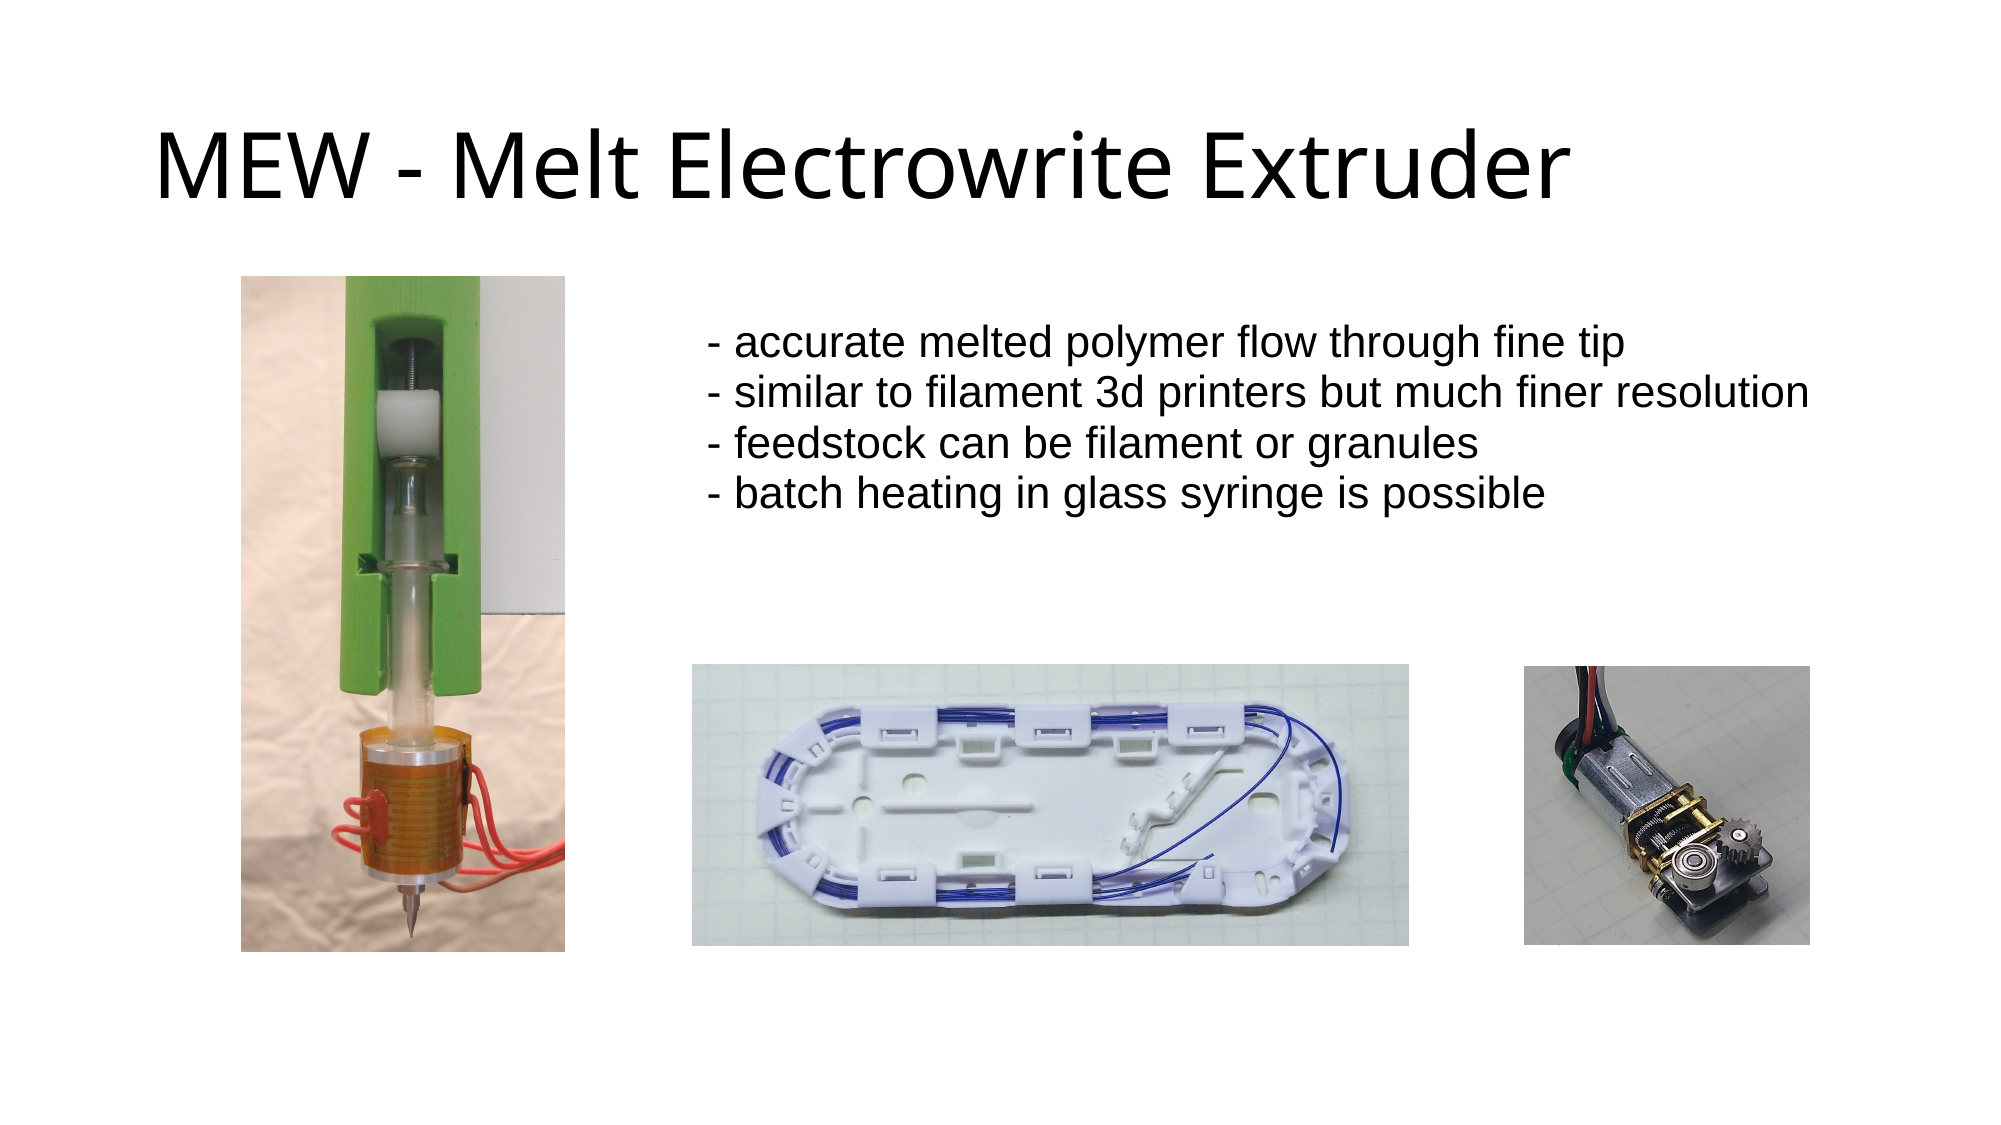

# MEW - Melt Electrowrite Extruder
- accurate melted polymer flow through fine tip
- similar to filament 3d printers but much finer resolution
- feedstock can be filament or granules
- batch heating in glass syringe is possible